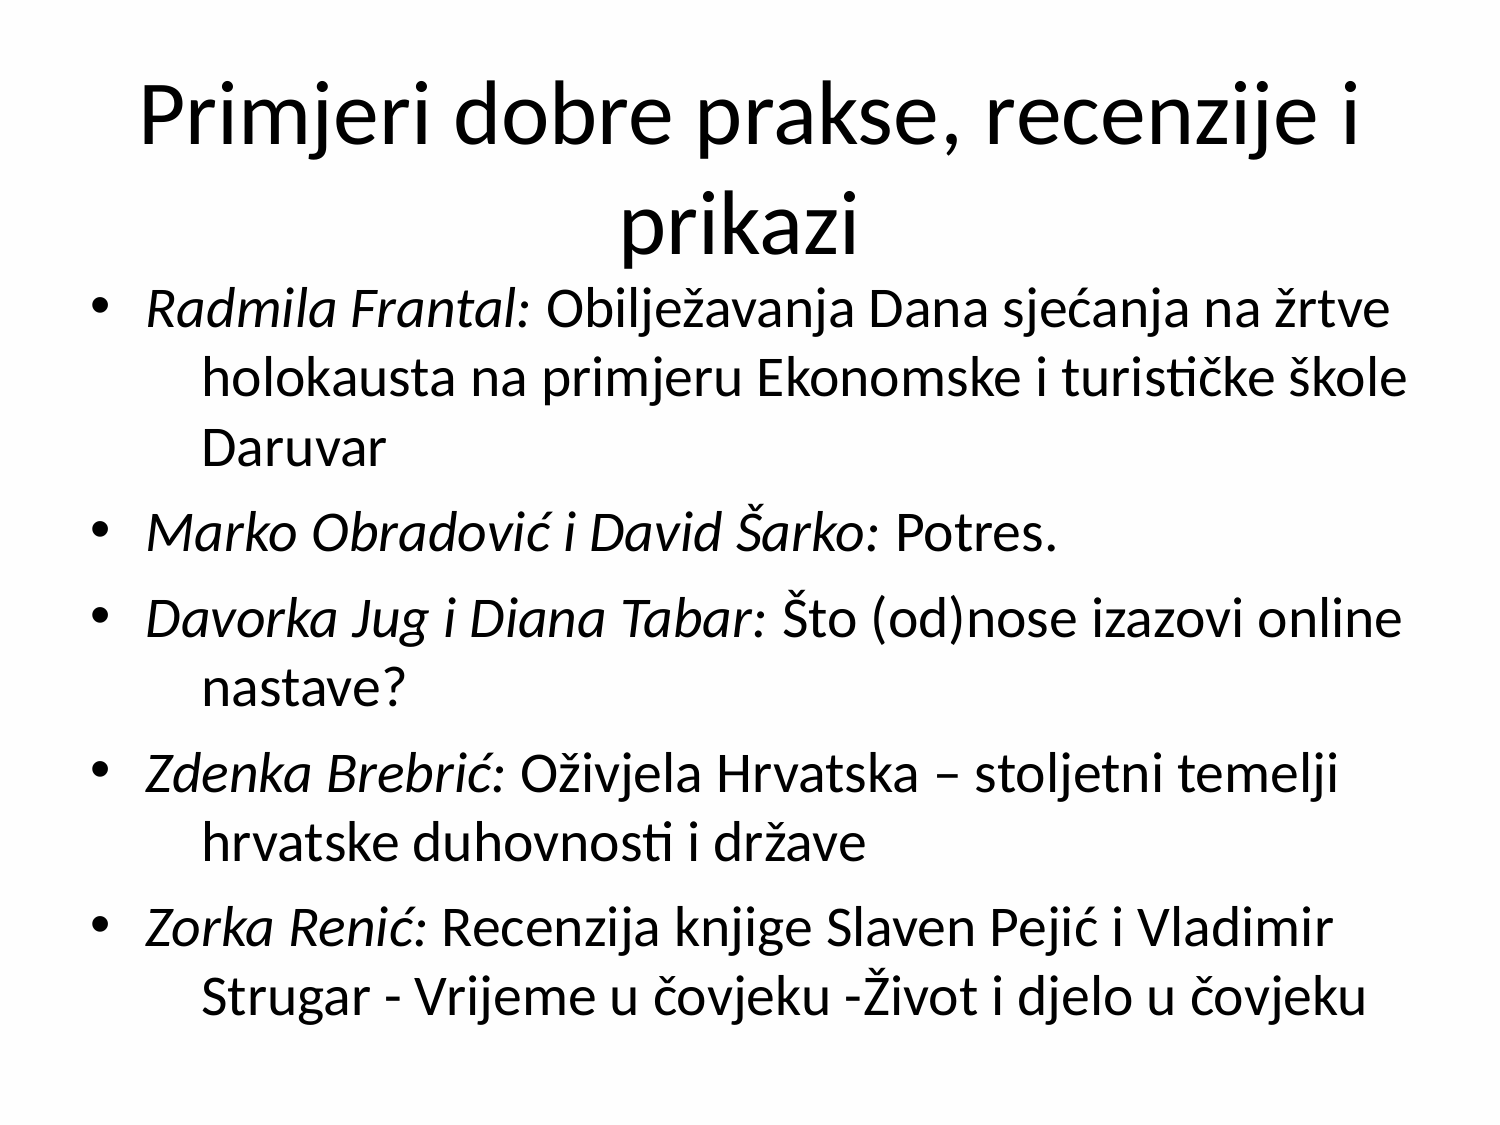

# Primjeri dobre prakse, recenzije i prikazi
Radmila Frantal: Obilježavanja Dana sjećanja na žrtve holokausta na primjeru Ekonomske i turističke škole Daruvar
Marko Obradović i David Šarko: Potres.
Davorka Jug i Diana Tabar: Što (od)nose izazovi online nastave?
Zdenka Brebrić: Oživjela Hrvatska – stoljetni temelji hrvatske duhovnosti i države
Zorka Renić: Recenzija knjige Slaven Pejić i Vladimir Strugar - Vrijeme u čovjeku -Život i djelo u čovjeku